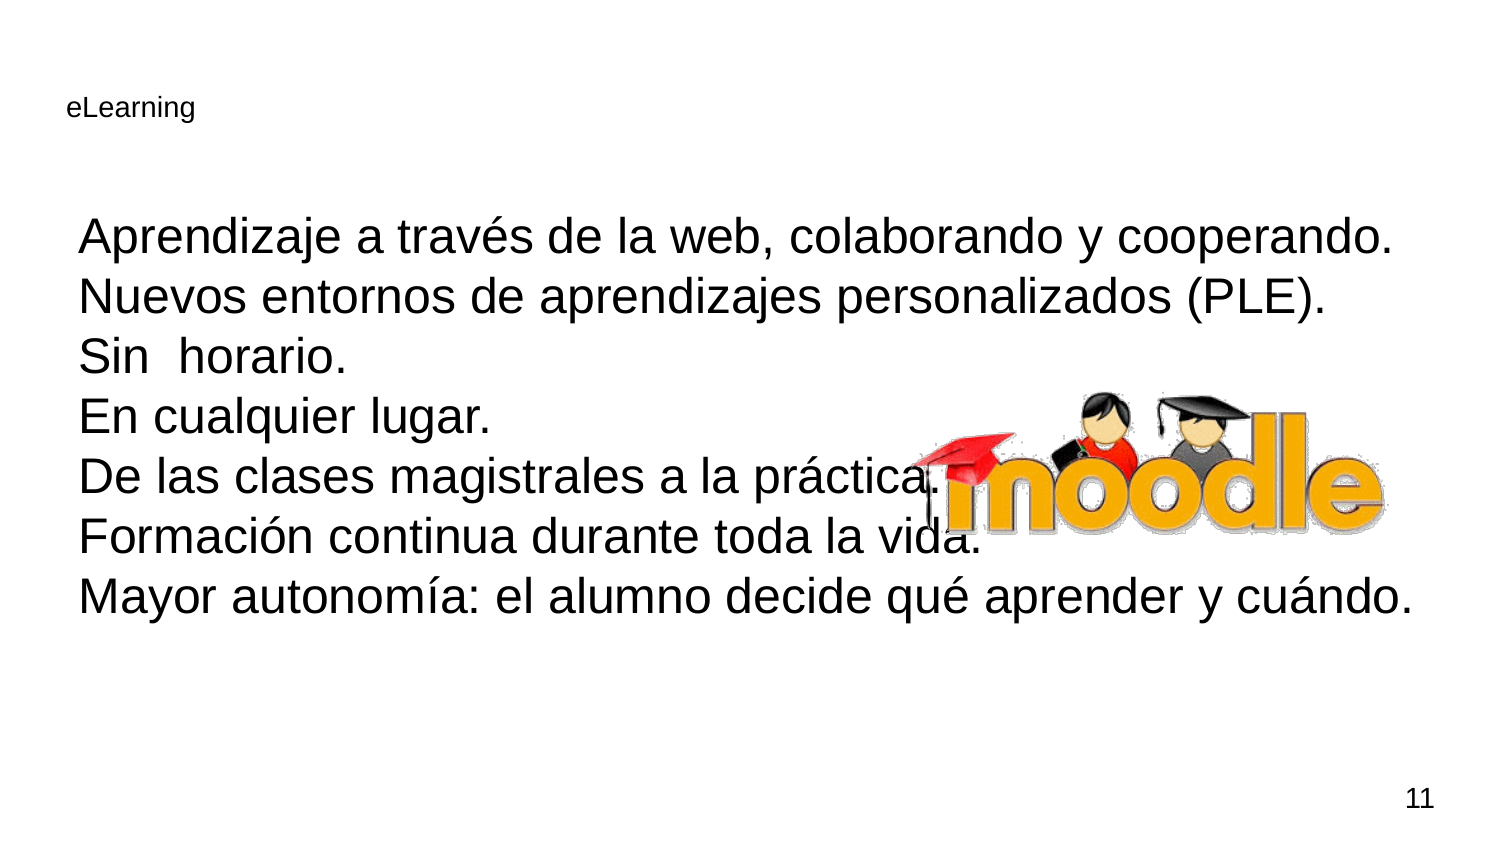

# eLearning
Aprendizaje a través de la web, colaborando y cooperando.
Nuevos entornos de aprendizajes personalizados (PLE).
Sin horario.
En cualquier lugar.
De las clases magistrales a la práctica.
Formación continua durante toda la vida.
Mayor autonomía: el alumno decide qué aprender y cuándo.